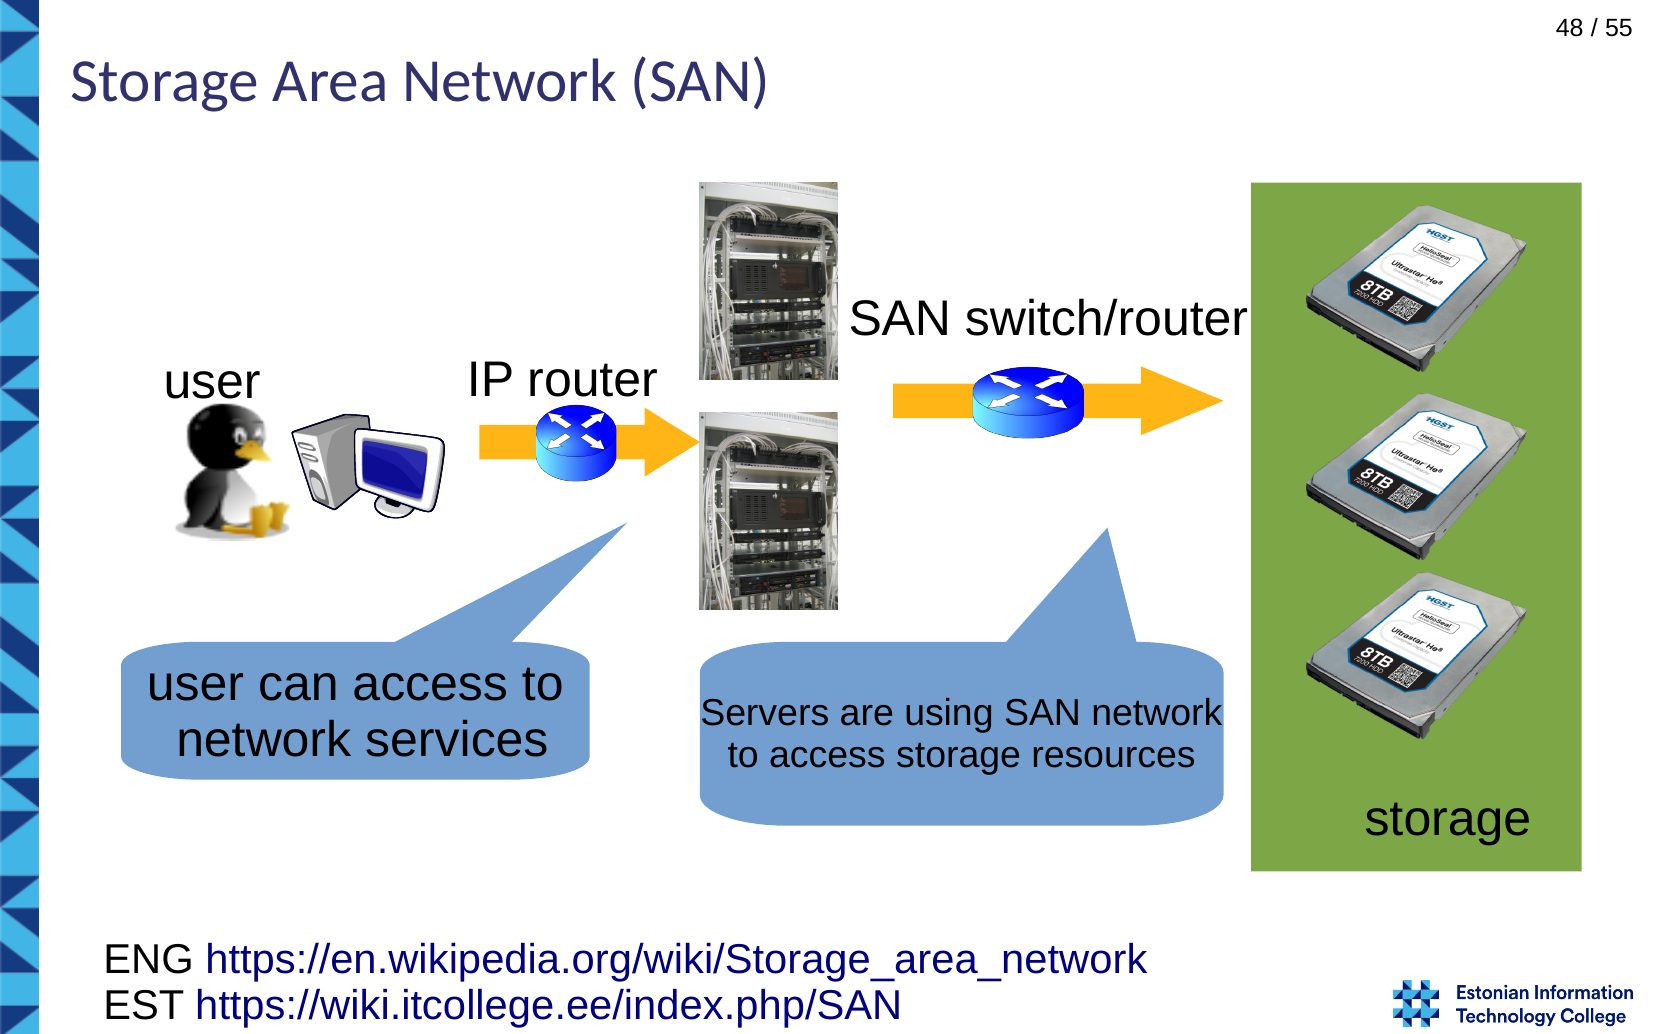

# Storage Area Network (SAN)
SAN switch/router
IP router
user
user can access to
 network services
Servers are using SAN network
to access storage resources
storage
ENG https://en.wikipedia.org/wiki/Storage_area_network
EST https://wiki.itcollege.ee/index.php/SAN